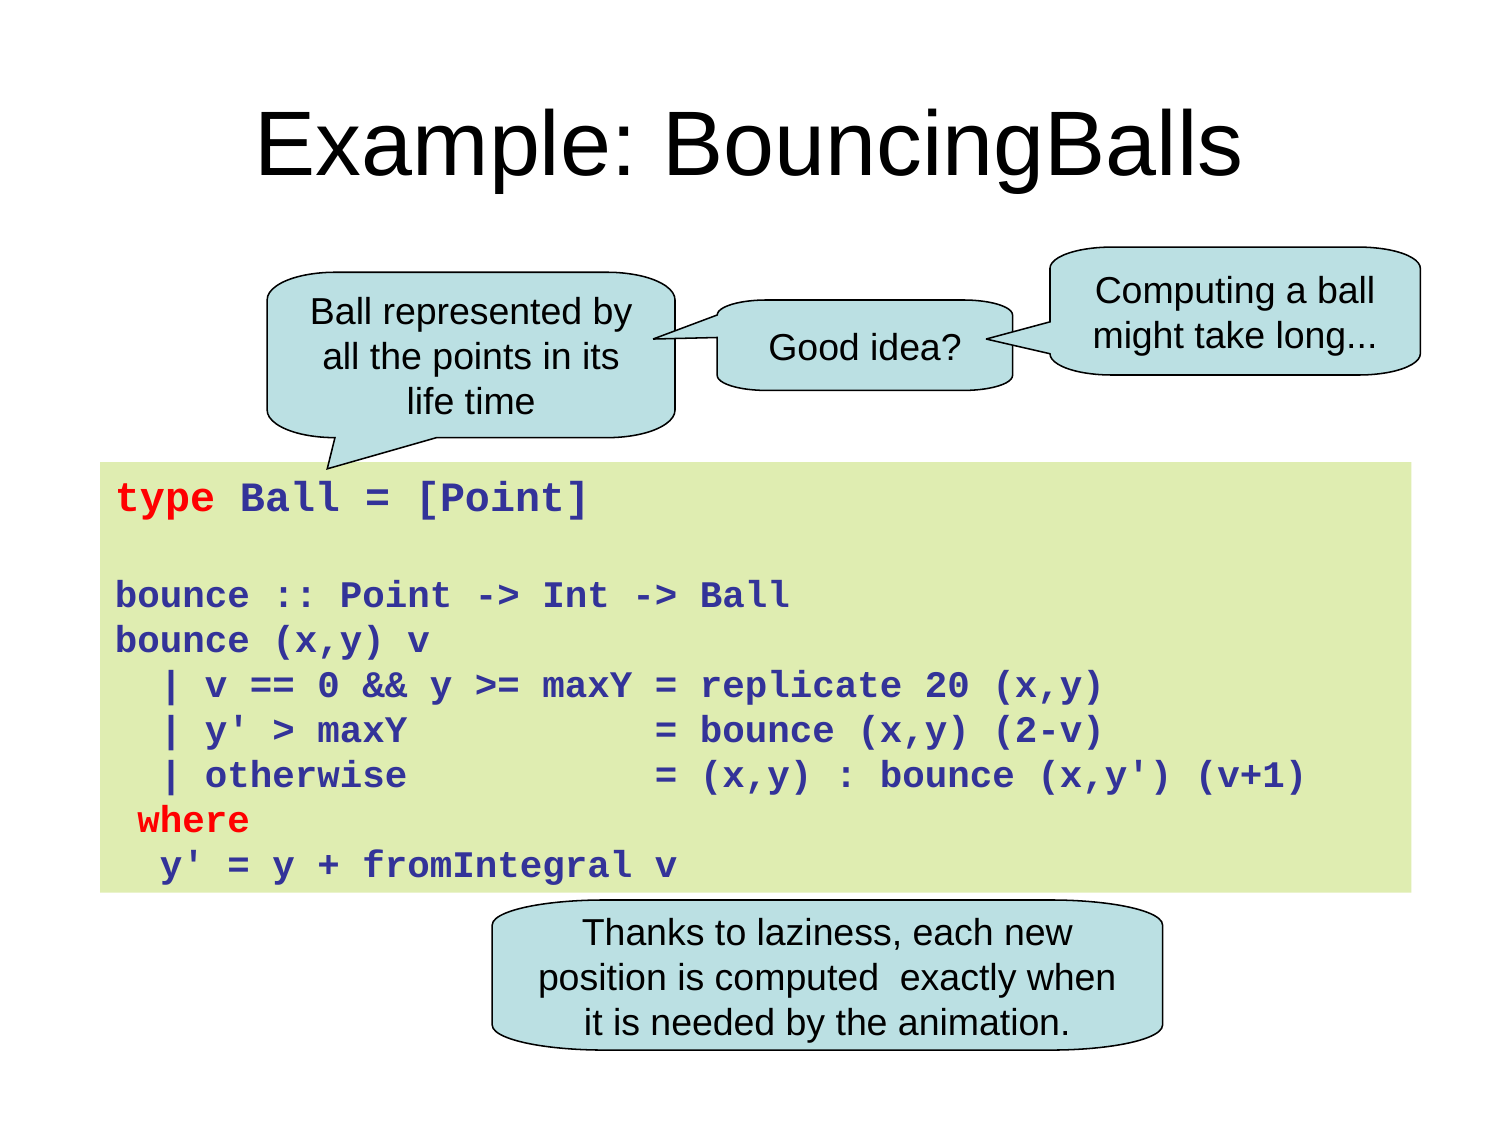

# Example: BouncingBalls
Computing a ball might take long...
Ball represented by all the points in its life time
Good idea?
type Ball = [Point]
bounce :: Point -> Int -> Ball
bounce (x,y) v
 | v == 0 && y >= maxY = replicate 20 (x,y)
 | y' > maxY = bounce (x,y) (2-v)
 | otherwise = (x,y) : bounce (x,y') (v+1)
 where
 y' = y + fromIntegral v
Thanks to laziness, each new position is computed exactly when it is needed by the animation.